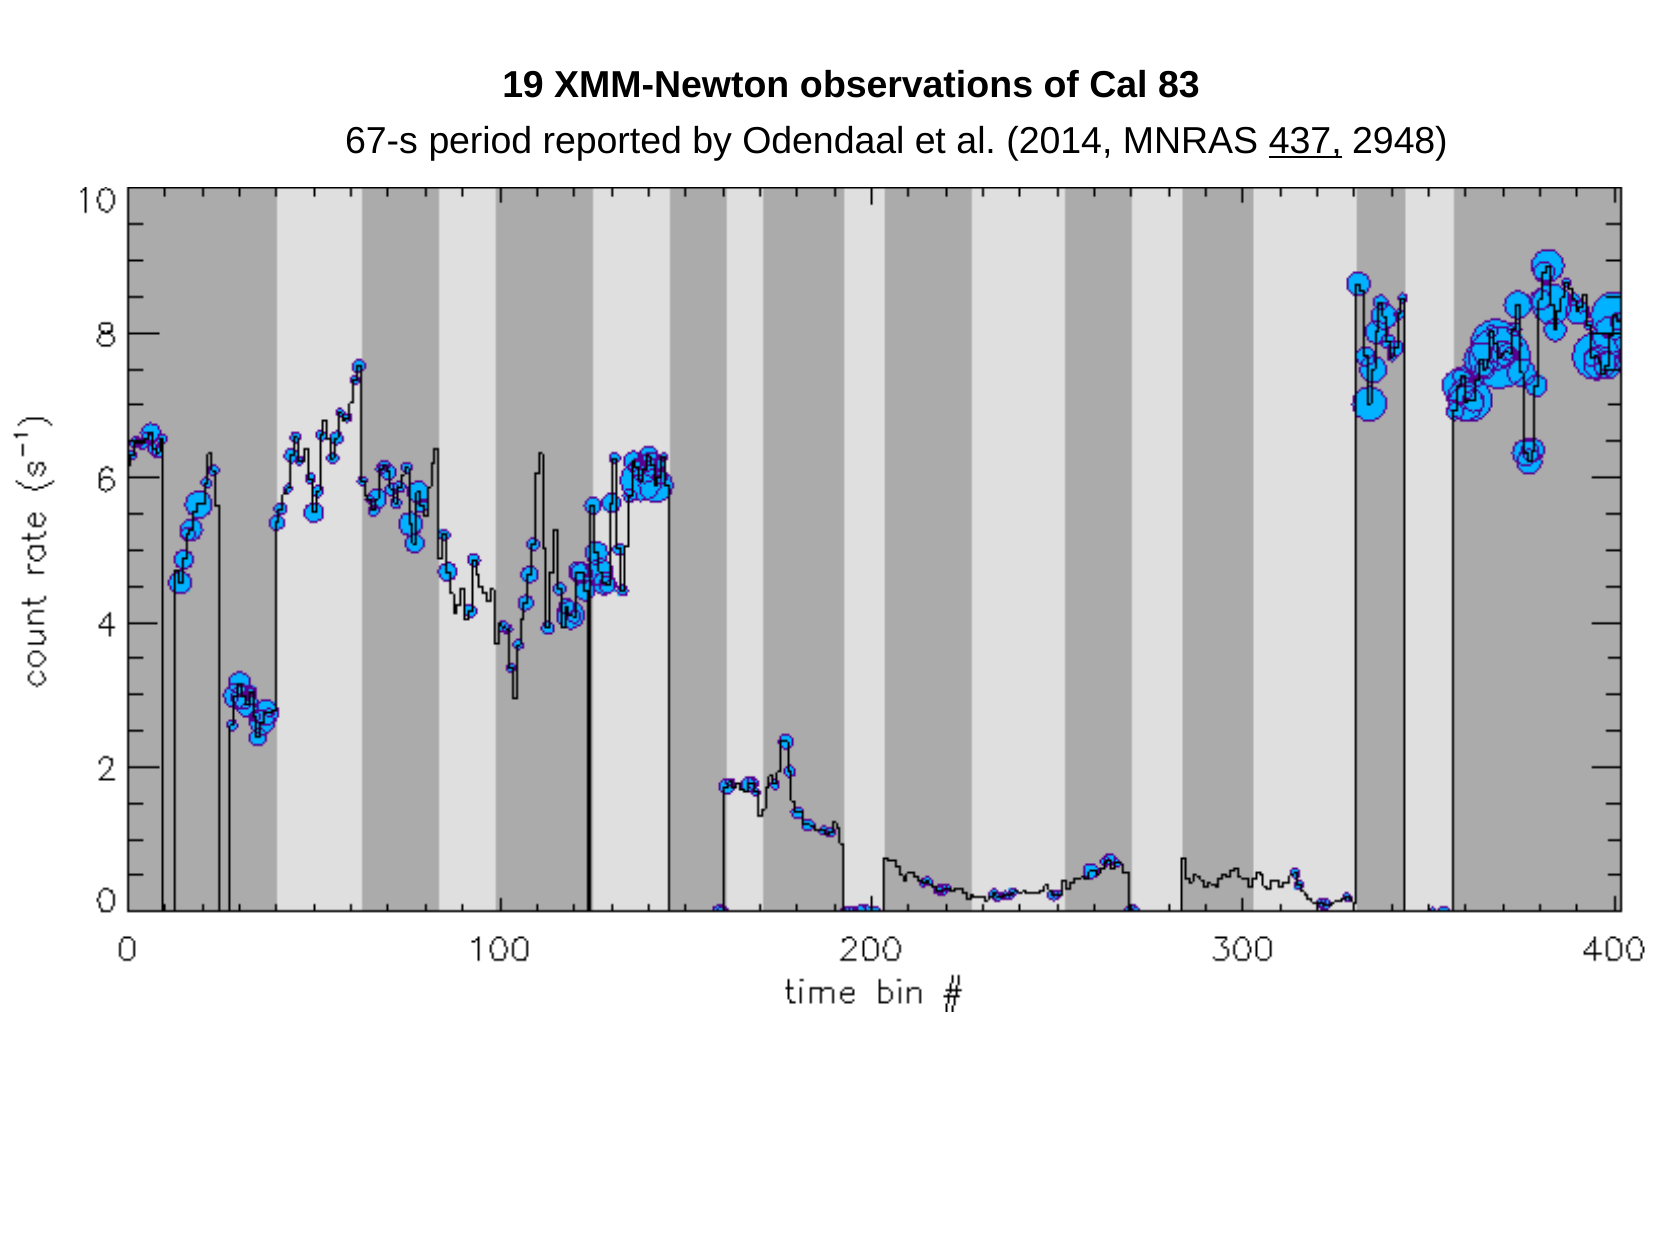

19 XMM-Newton observations of Cal 83
67-s period reported by Odendaal et al. (2014, MNRAS 437, 2948)